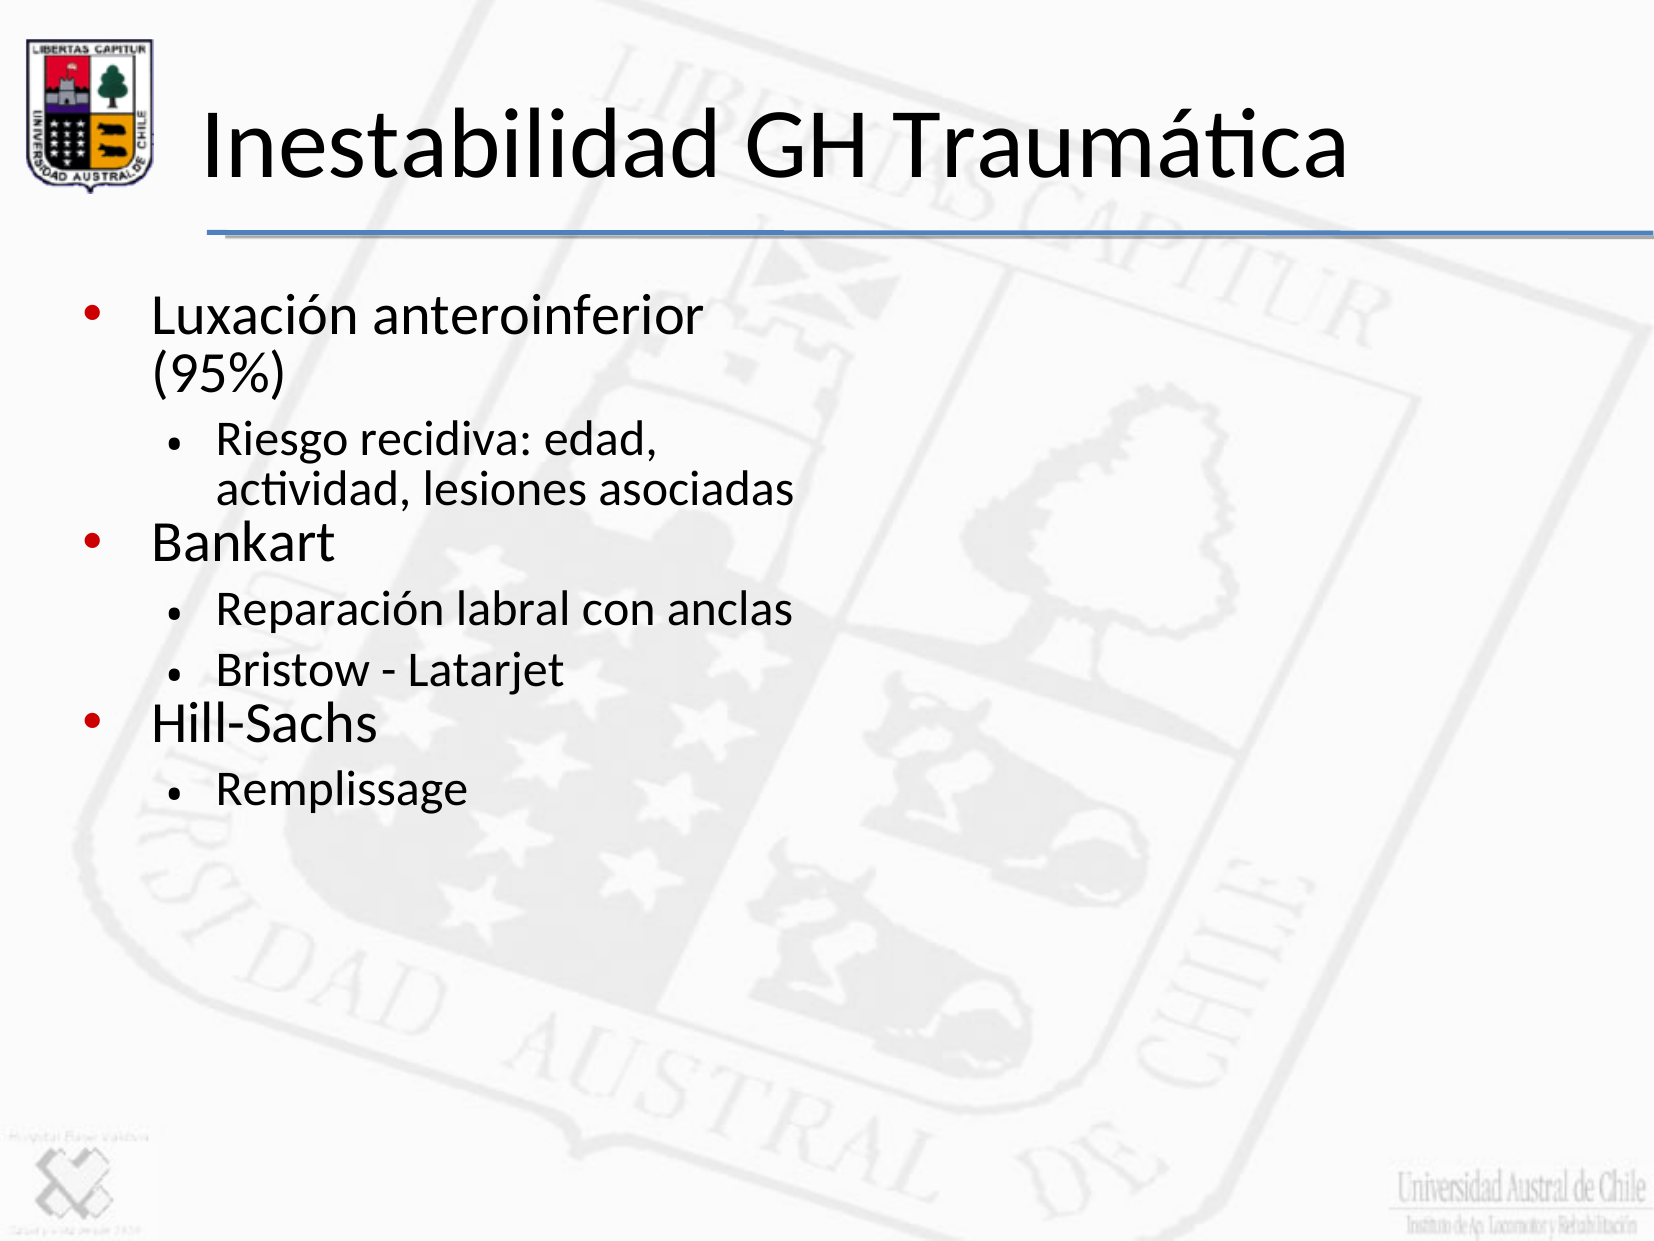

# Inestabilidad GH Traumática
Luxación anteroinferior (95%)
Riesgo recidiva: edad, actividad, lesiones asociadas
Bankart
Reparación labral con anclas
Bristow - Latarjet
Hill-Sachs
Remplissage